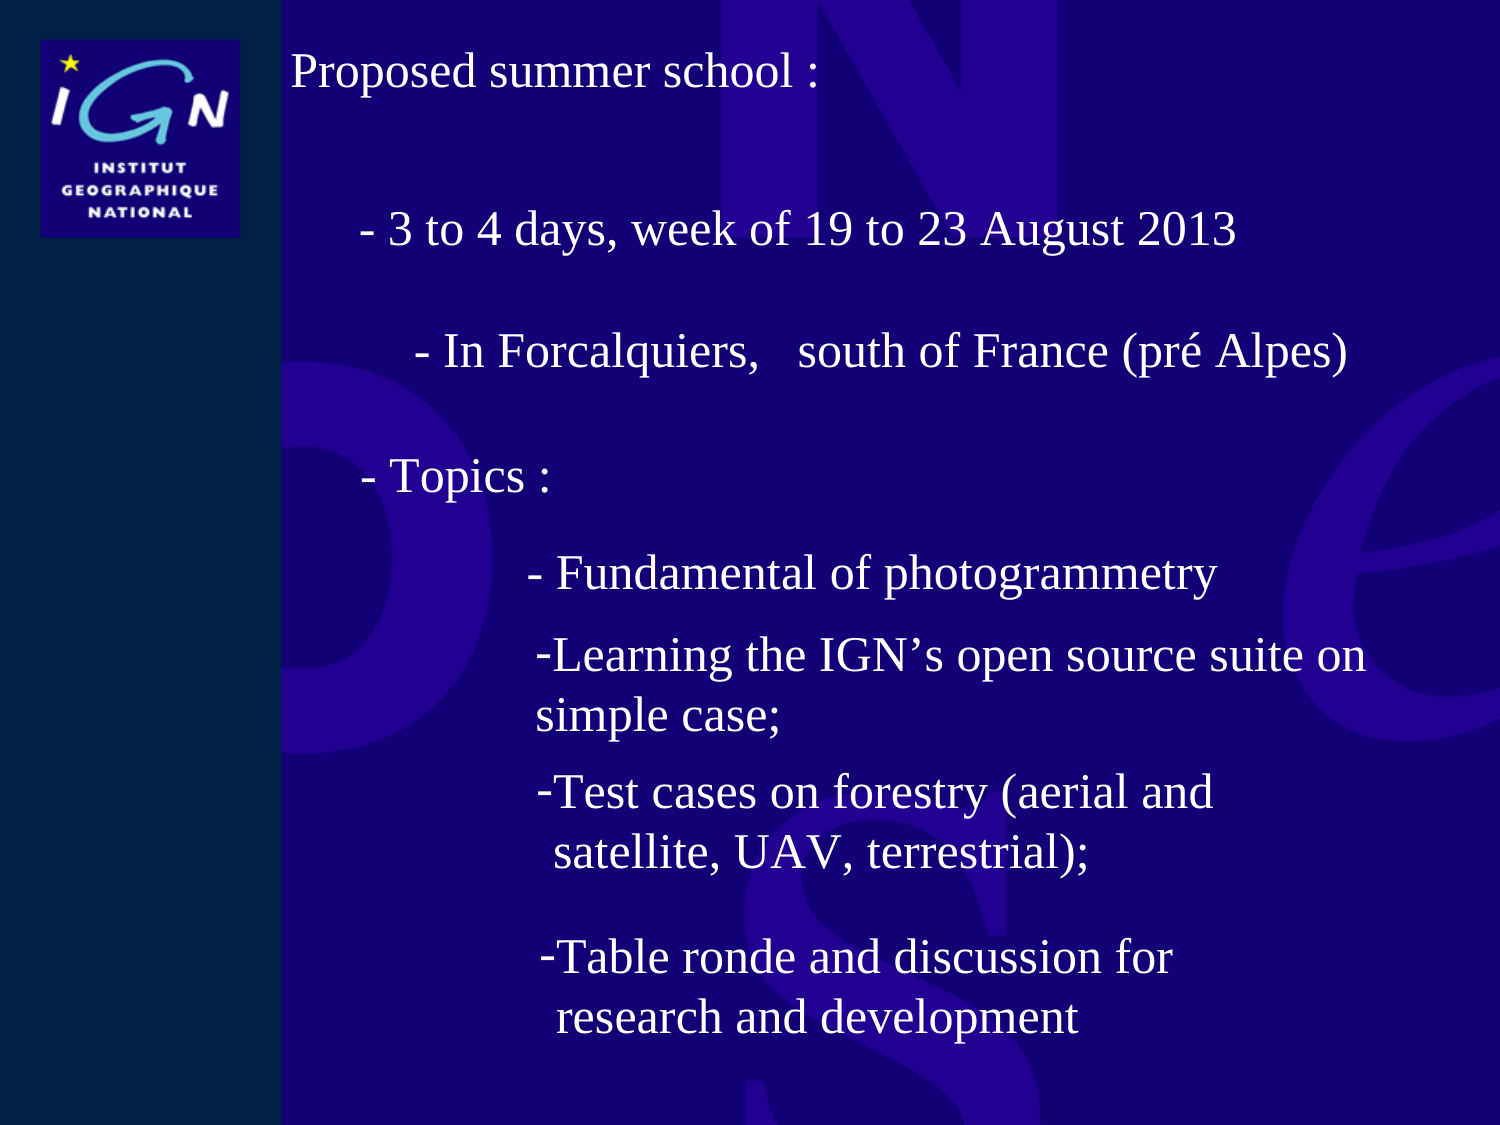

Proposed summer school :
- 3 to 4 days, week of 19 to 23 August 2013
- In Forcalquiers, south of France (pré Alpes)
- Topics :
- Fundamental of photogrammetry
Learning the IGN’s open source suite on
simple case;
Test cases on forestry (aerial and
satellite, UAV, terrestrial);
Table ronde and discussion for
research and development